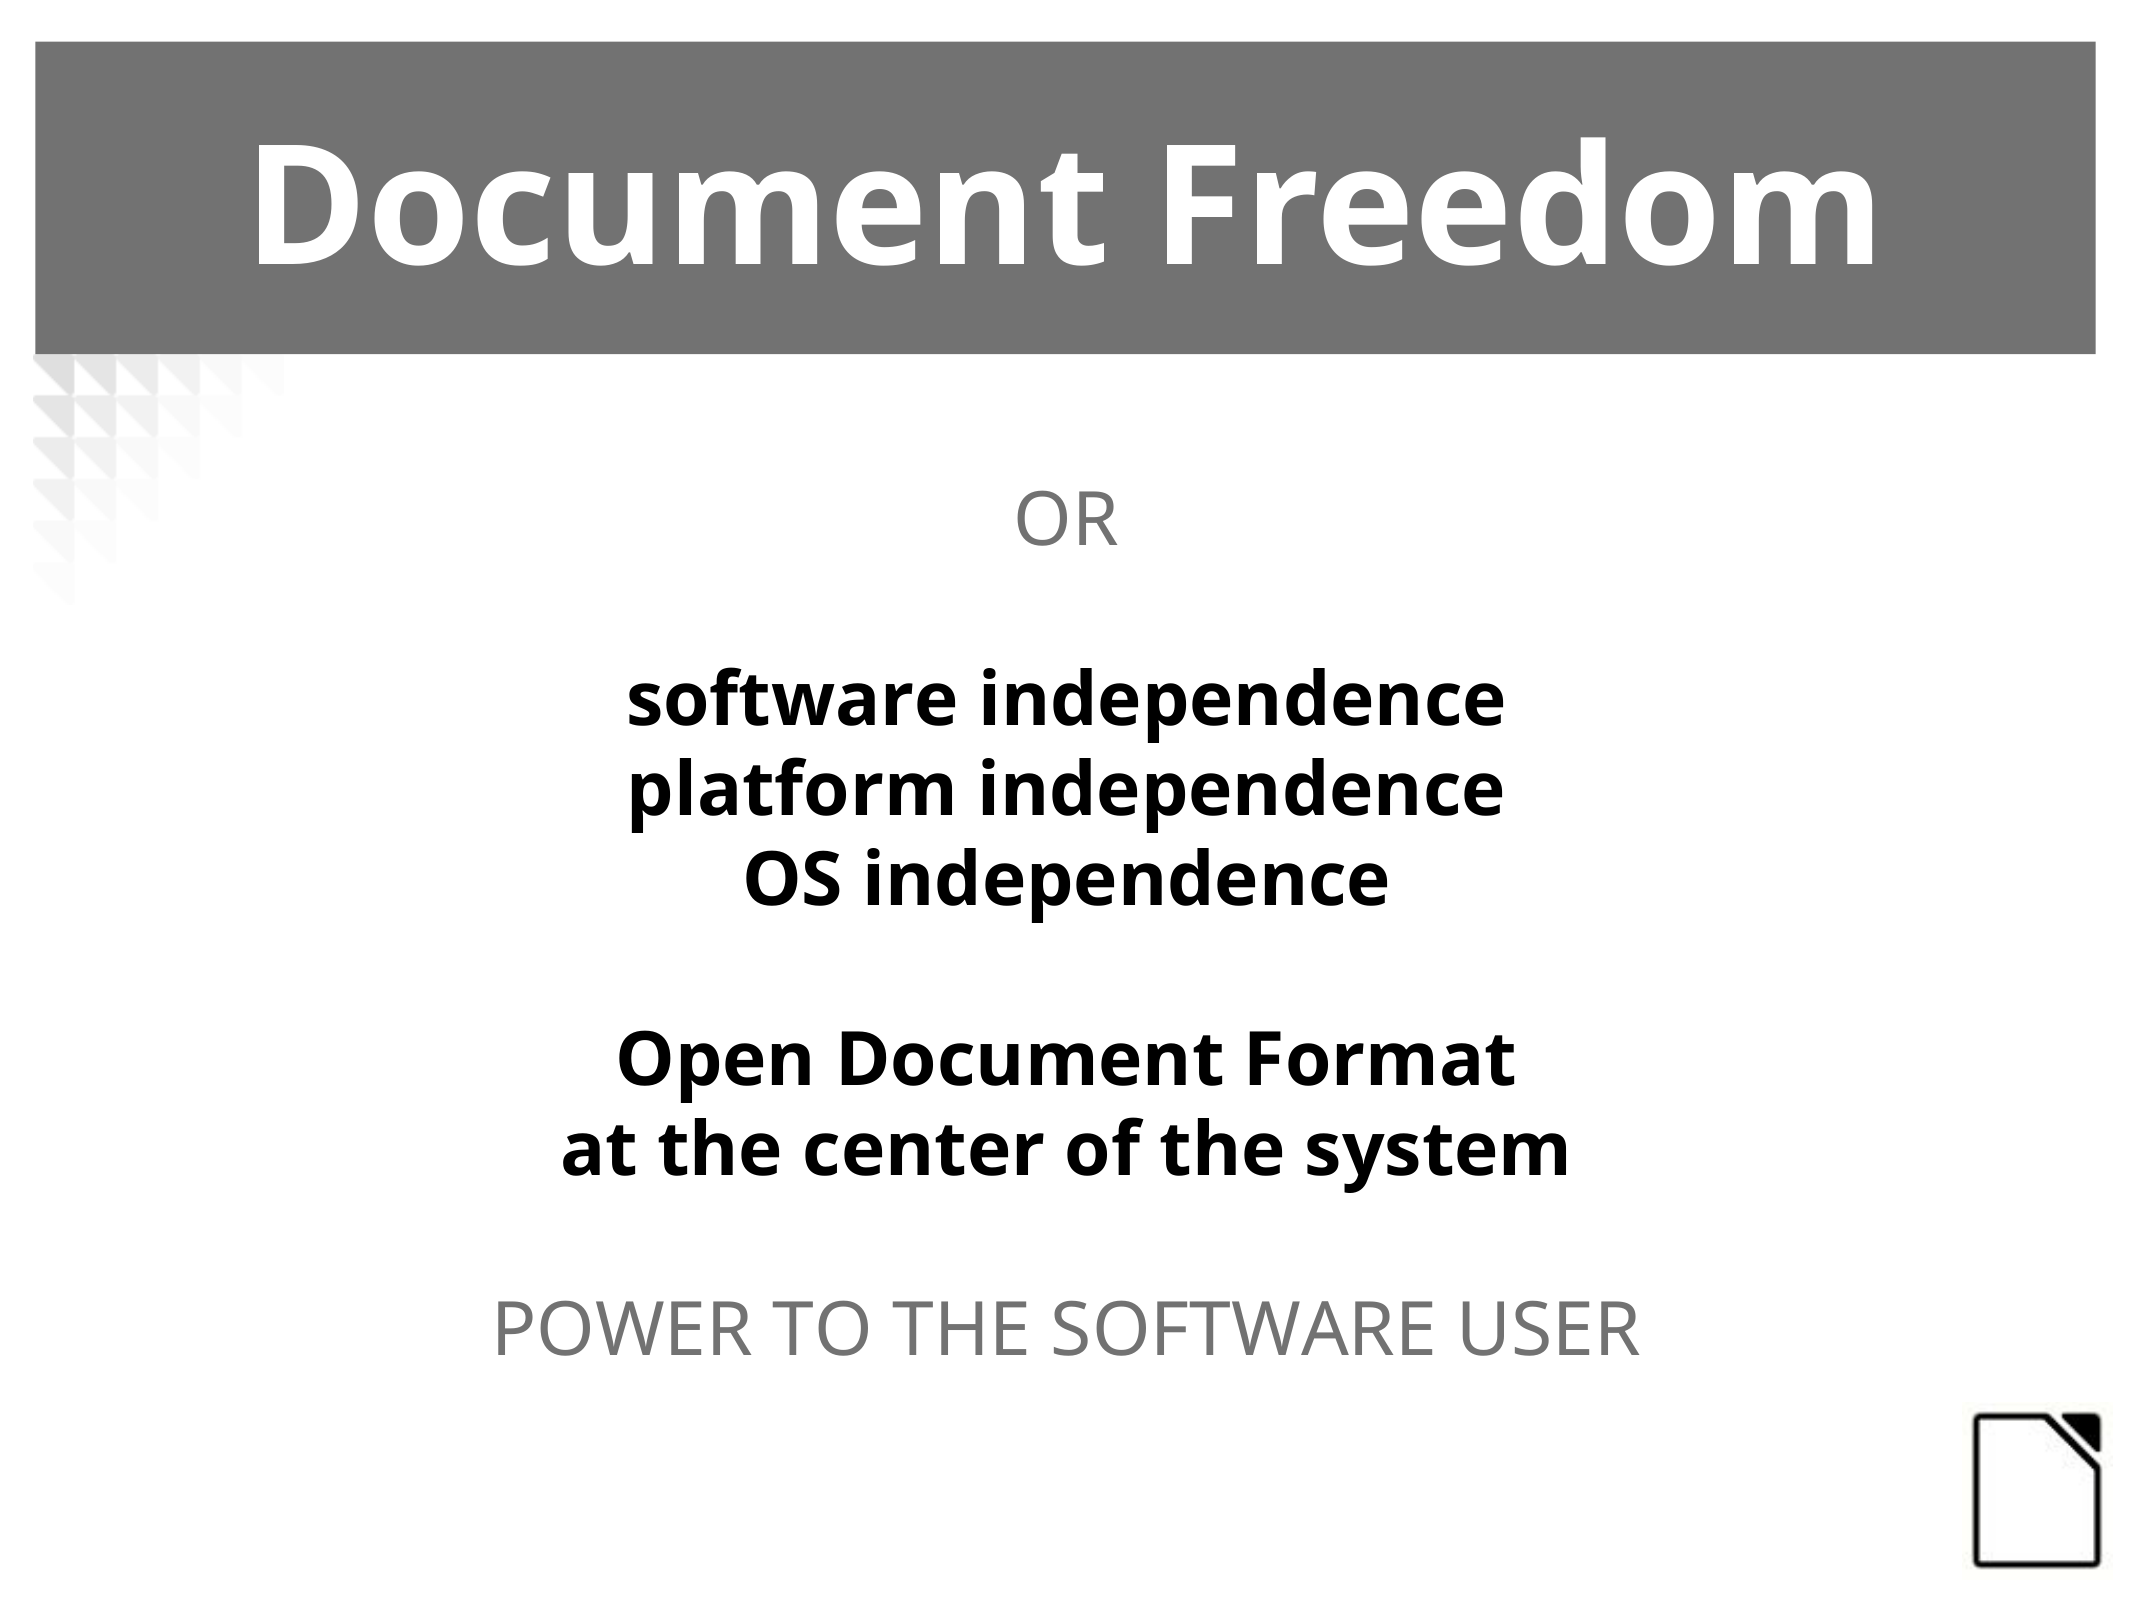

# Document Freedom
OR
software independence
platform independence
OS independence
Open Document Format
at the center of the system
POWER TO THE SOFTWARE USER